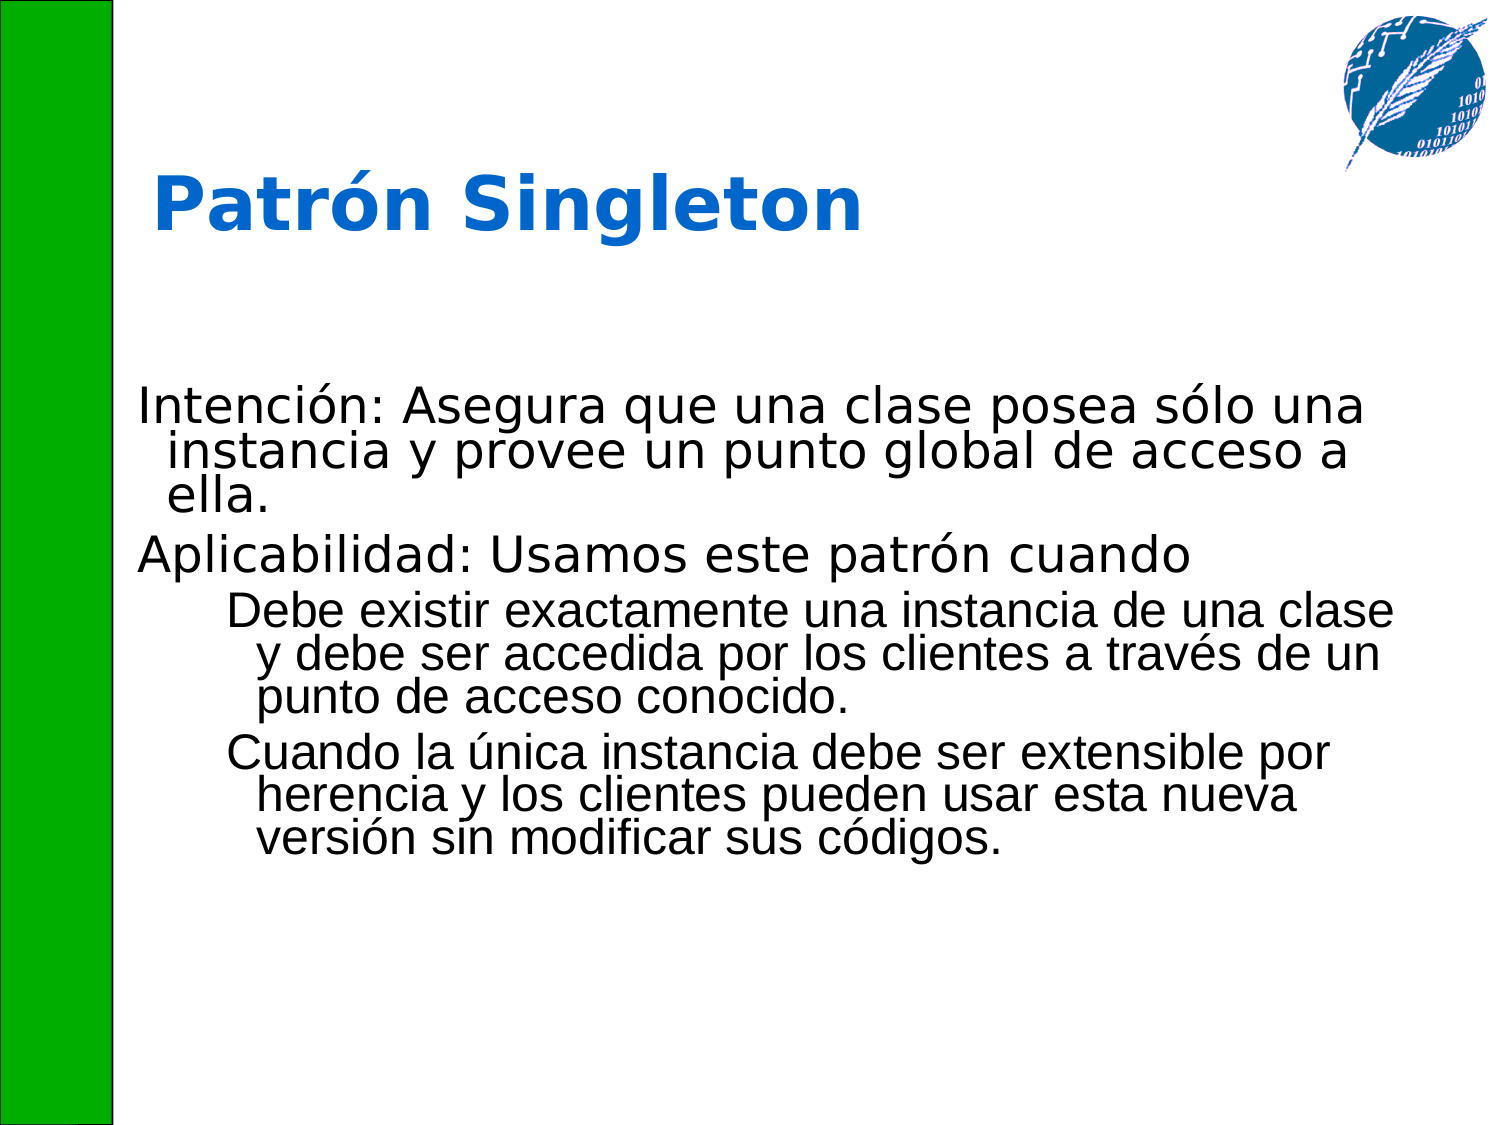

# Patrón Singleton
Intención: Asegura que una clase posea sólo una instancia y provee un punto global de acceso a ella.
Aplicabilidad: Usamos este patrón cuando
 Debe existir exactamente una instancia de una clase y debe ser accedida por los clientes a través de un punto de acceso conocido.
 Cuando la única instancia debe ser extensible por herencia y los clientes pueden usar esta nueva versión sin modificar sus códigos.